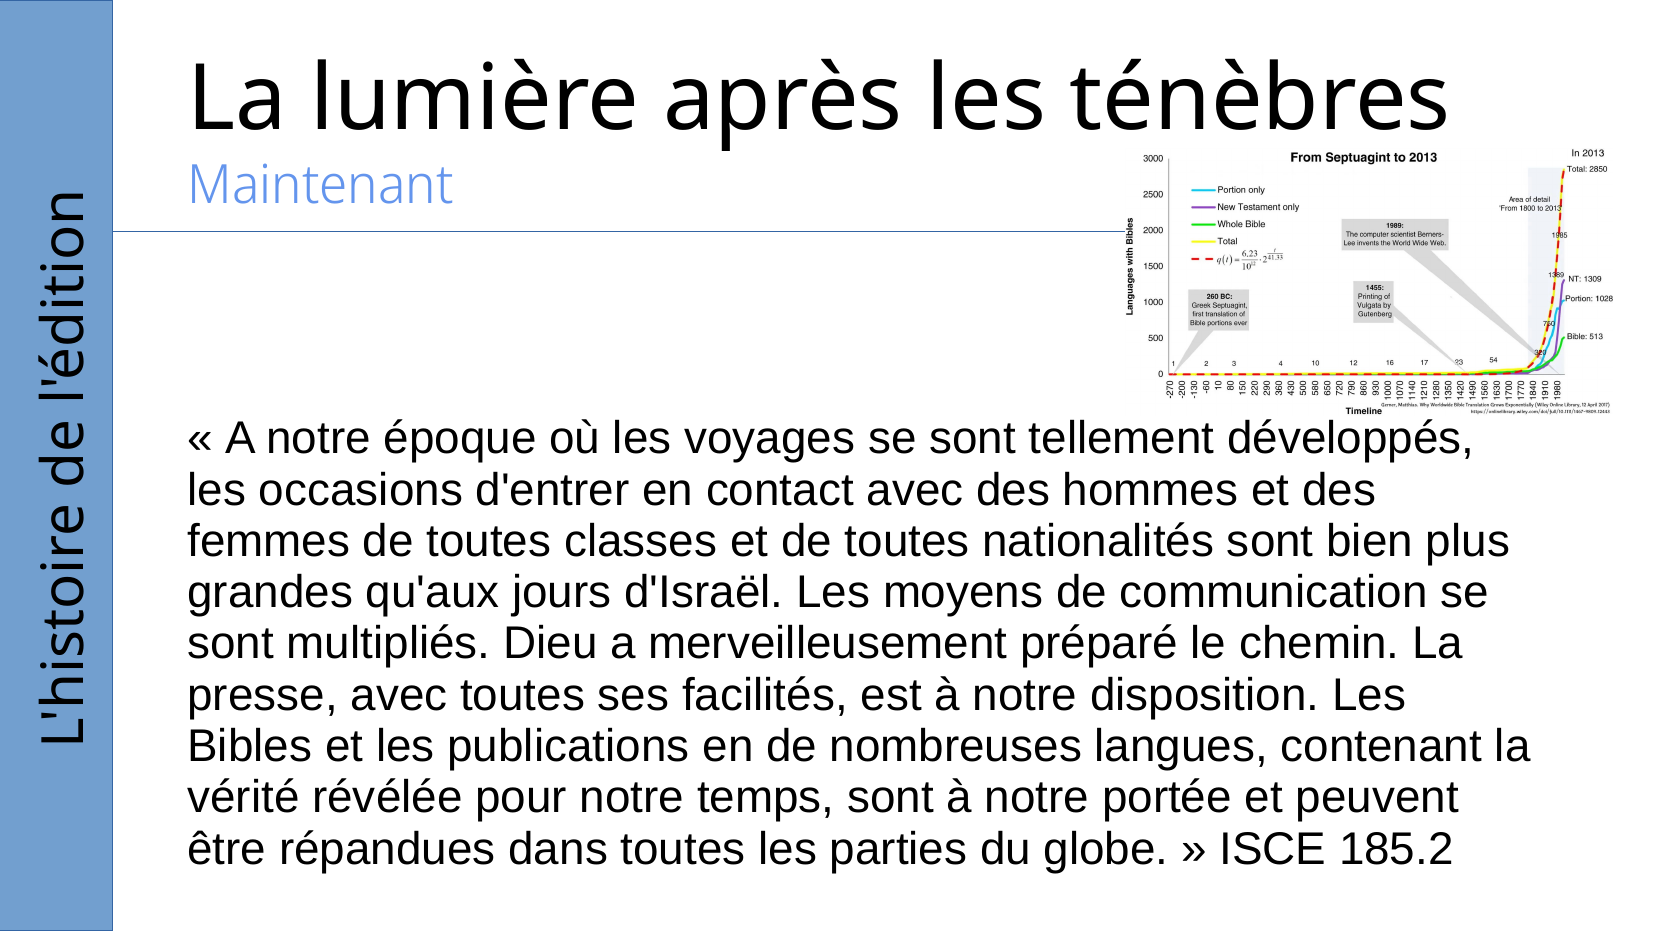

# La lumière après les ténèbres
Maintenant
« A notre époque où les voyages se sont tellement développés, les occasions d'entrer en contact avec des hommes et des femmes de toutes classes et de toutes nationalités sont bien plus grandes qu'aux jours d'Israël. Les moyens de communication se sont multipliés. Dieu a merveilleusement préparé le chemin. La presse, avec toutes ses facilités, est à notre disposition. Les Bibles et les publications en de nombreuses langues, contenant la vérité révélée pour notre temps, sont à notre portée et peuvent être répandues dans toutes les parties du globe. » ISCE 185.2
L'histoire de l'édition